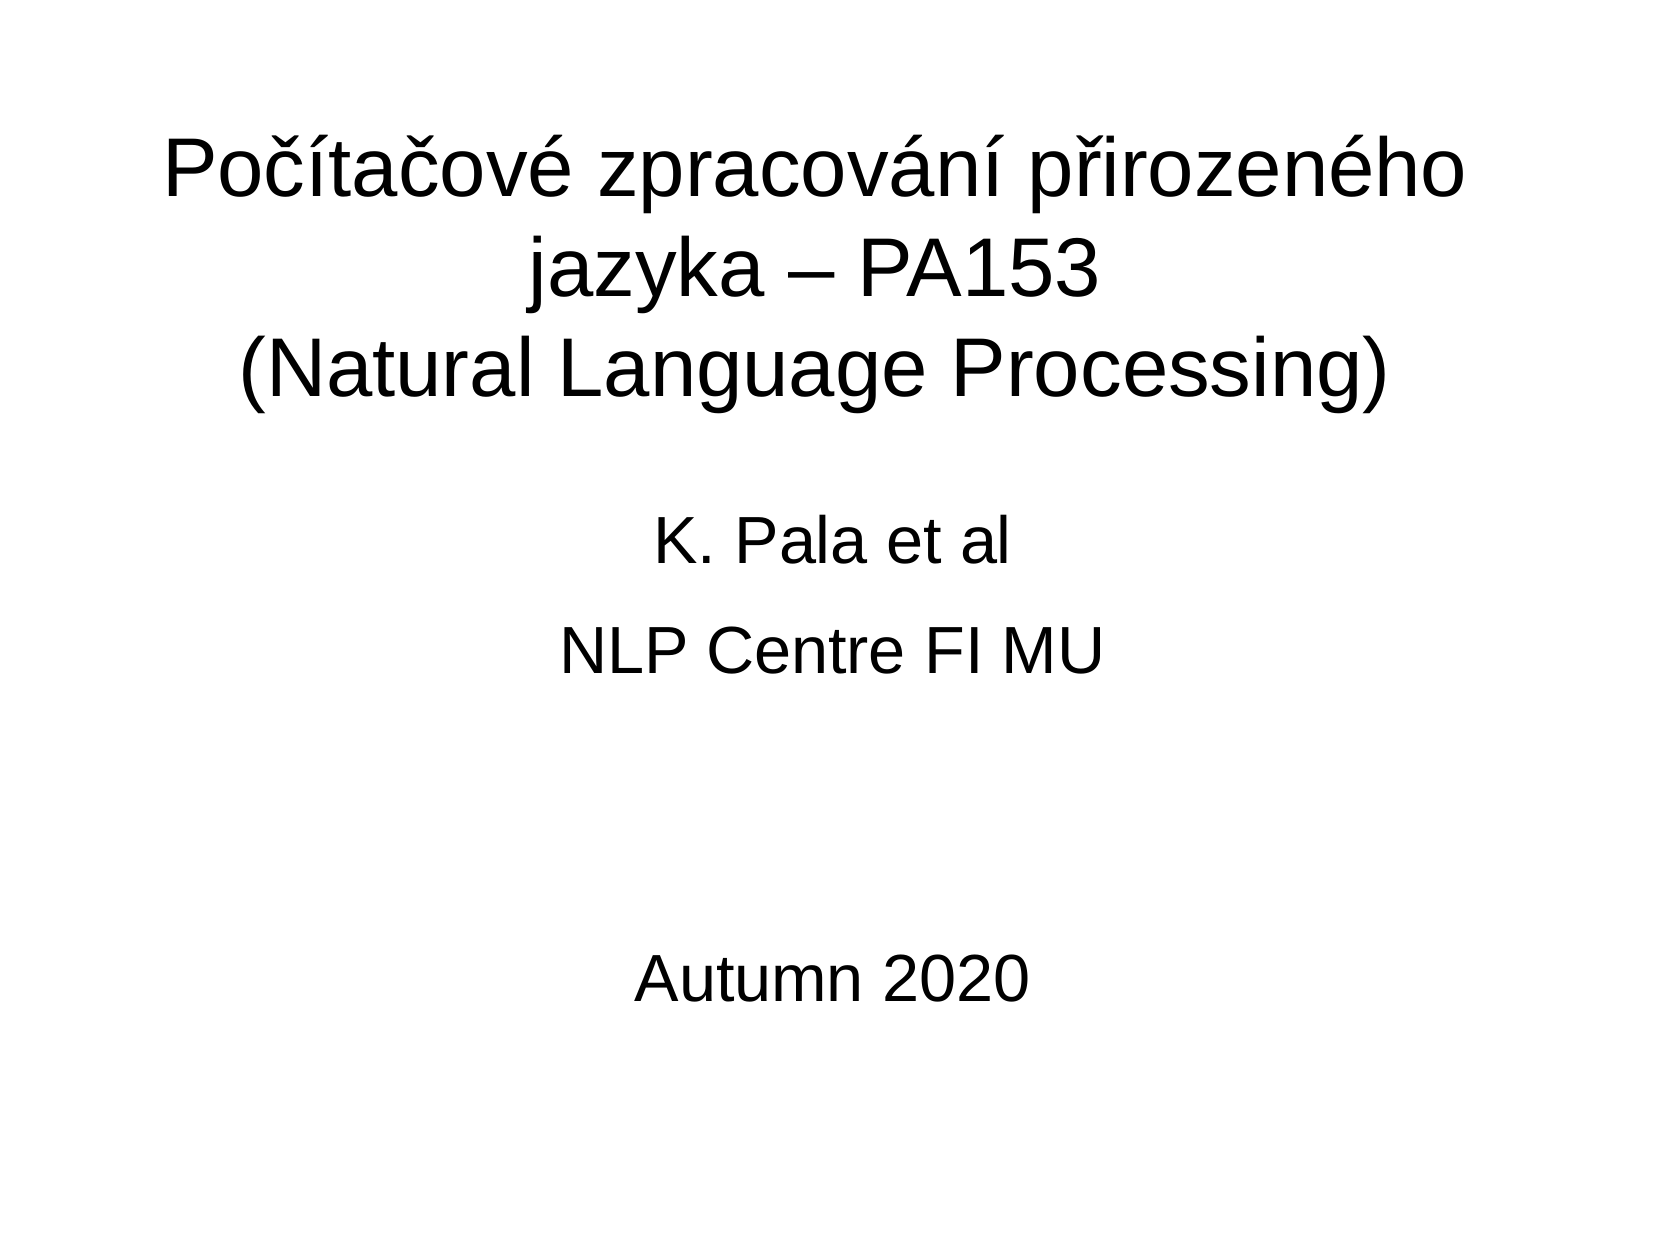

# Počítačové zpracování přirozeného jazyka – PA153 (Natural Language Processing)
K. Pala et al
NLP Centre FI MU
Autumn 2020